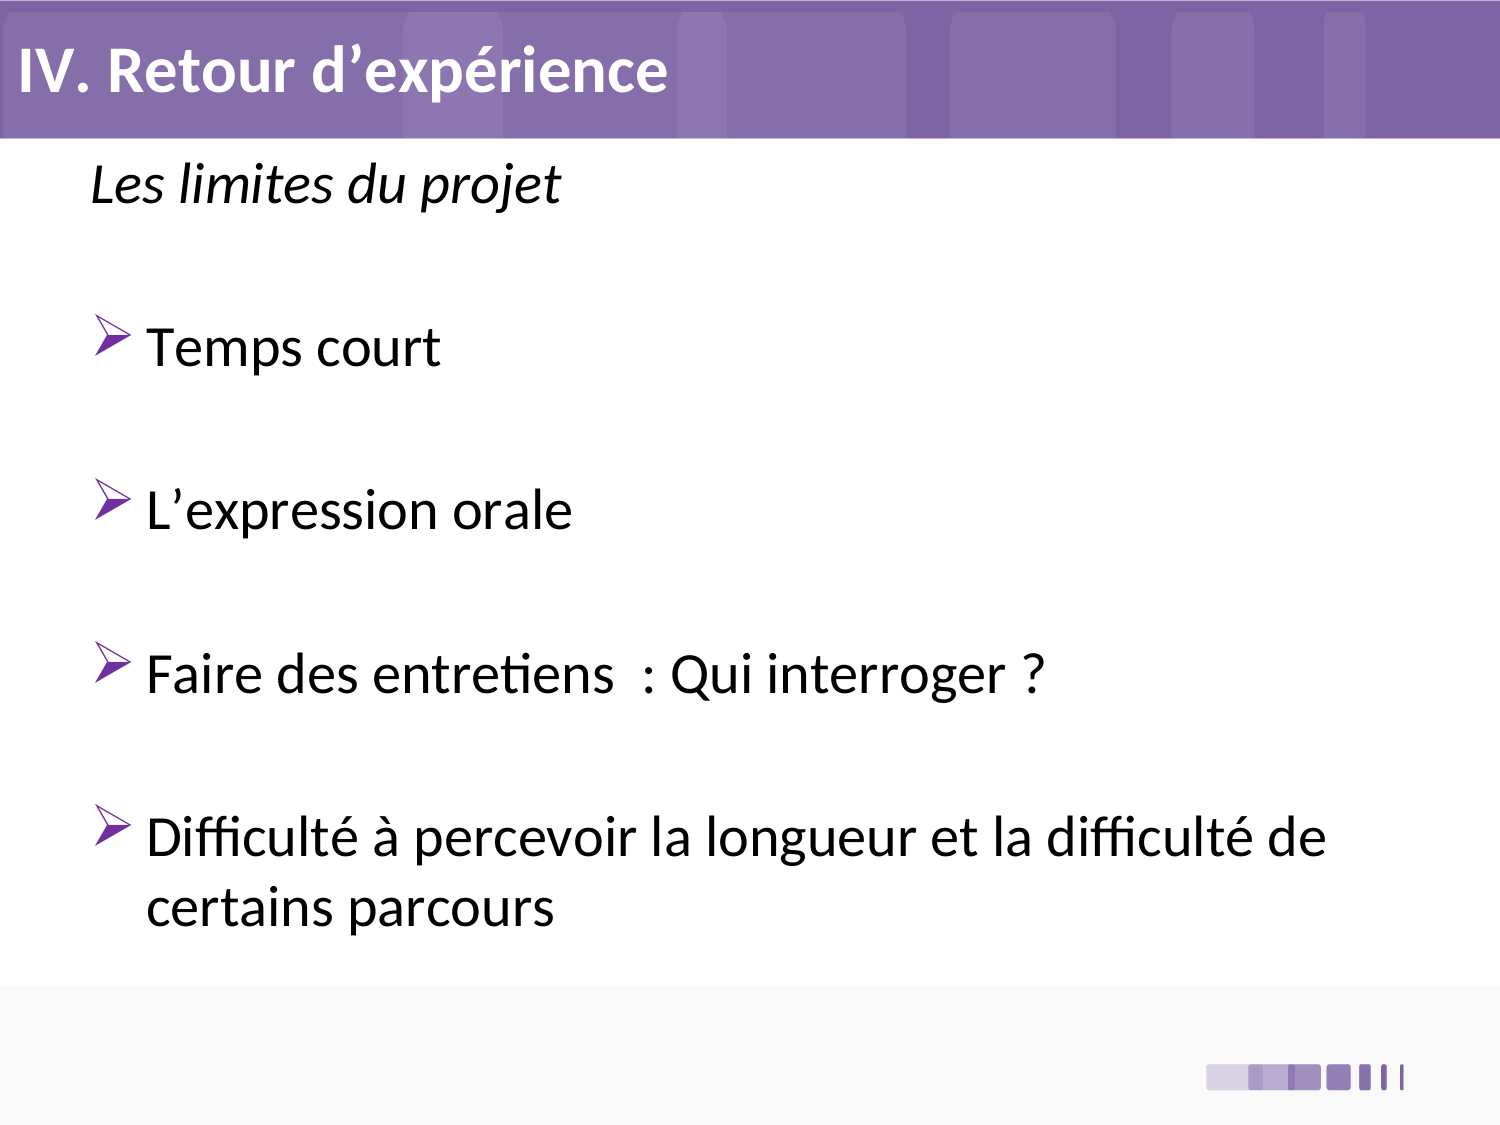

IV. Retour d’expérience
Les limites du projet
Temps court
L’expression orale
Faire des entretiens  : Qui interroger ?
Difficulté à percevoir la longueur et la difficulté de certains parcours